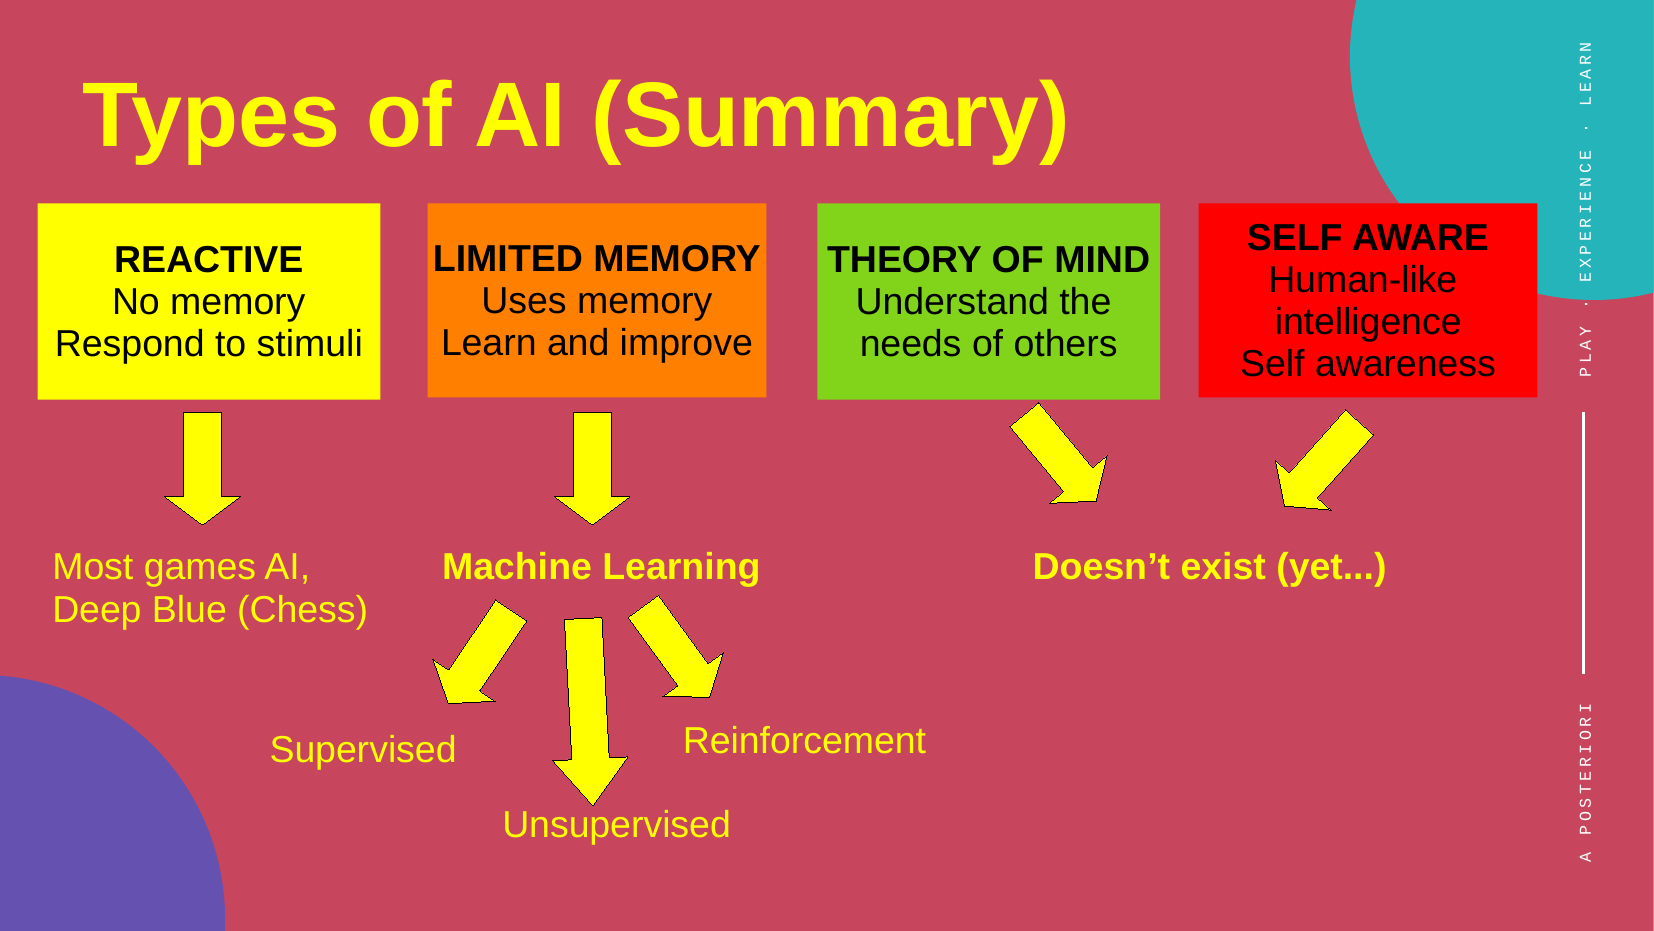

# Types of AI (Summary)
REACTIVE
No memory
Respond to stimuli
LIMITED MEMORY
Uses memory
Learn and improve
THEORY OF MIND
Understand the
needs of others
SELF AWARE
Human-like
intelligence
Self awareness
Most games AI,
Deep Blue (Chess)
Machine Learning
Doesn’t exist (yet...)
Reinforcement
Supervised
Unsupervised